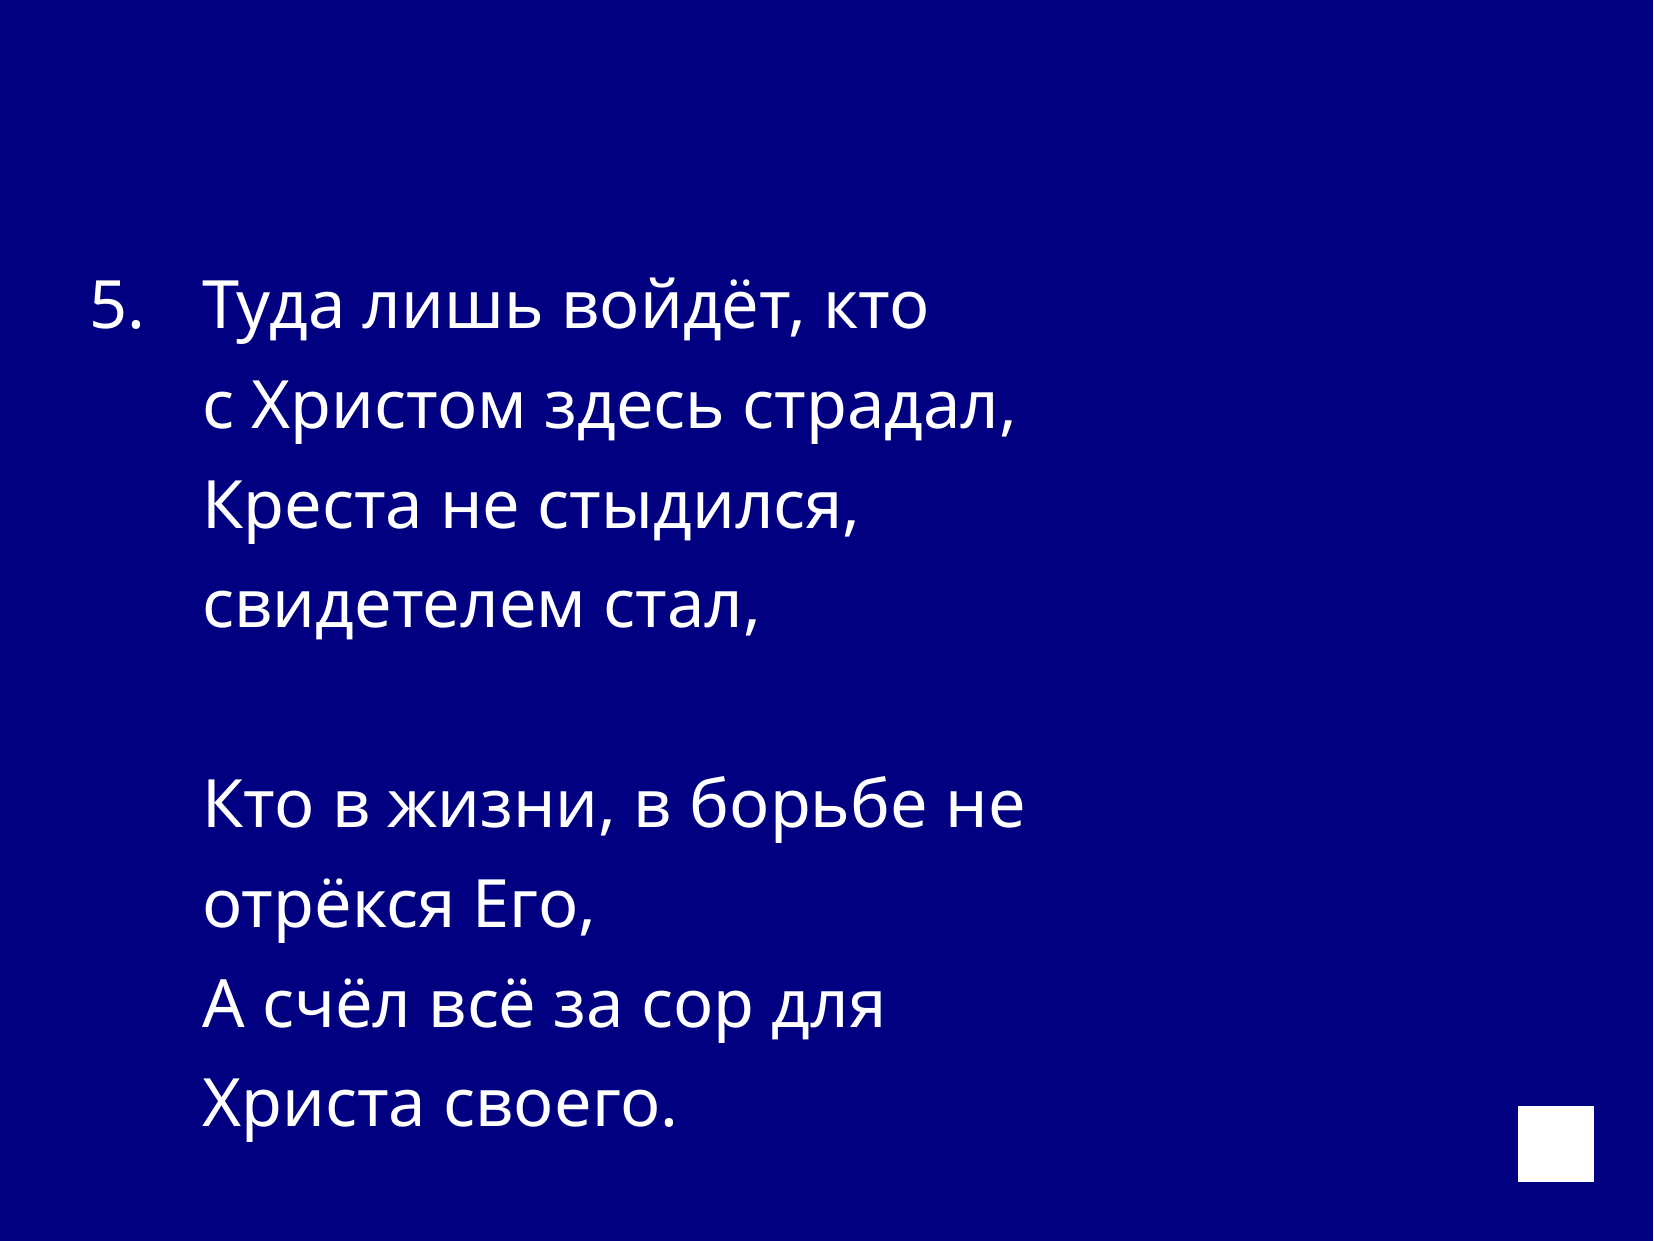

5.	Туда лишь войдёт, кто
	с Христом здесь страдал,
	Креста не стыдился,
	свидетелем стал,
	Кто в жизни, в борьбе не
	отрёкся Его,
	А счёл всё за сор для
	Христа своего.